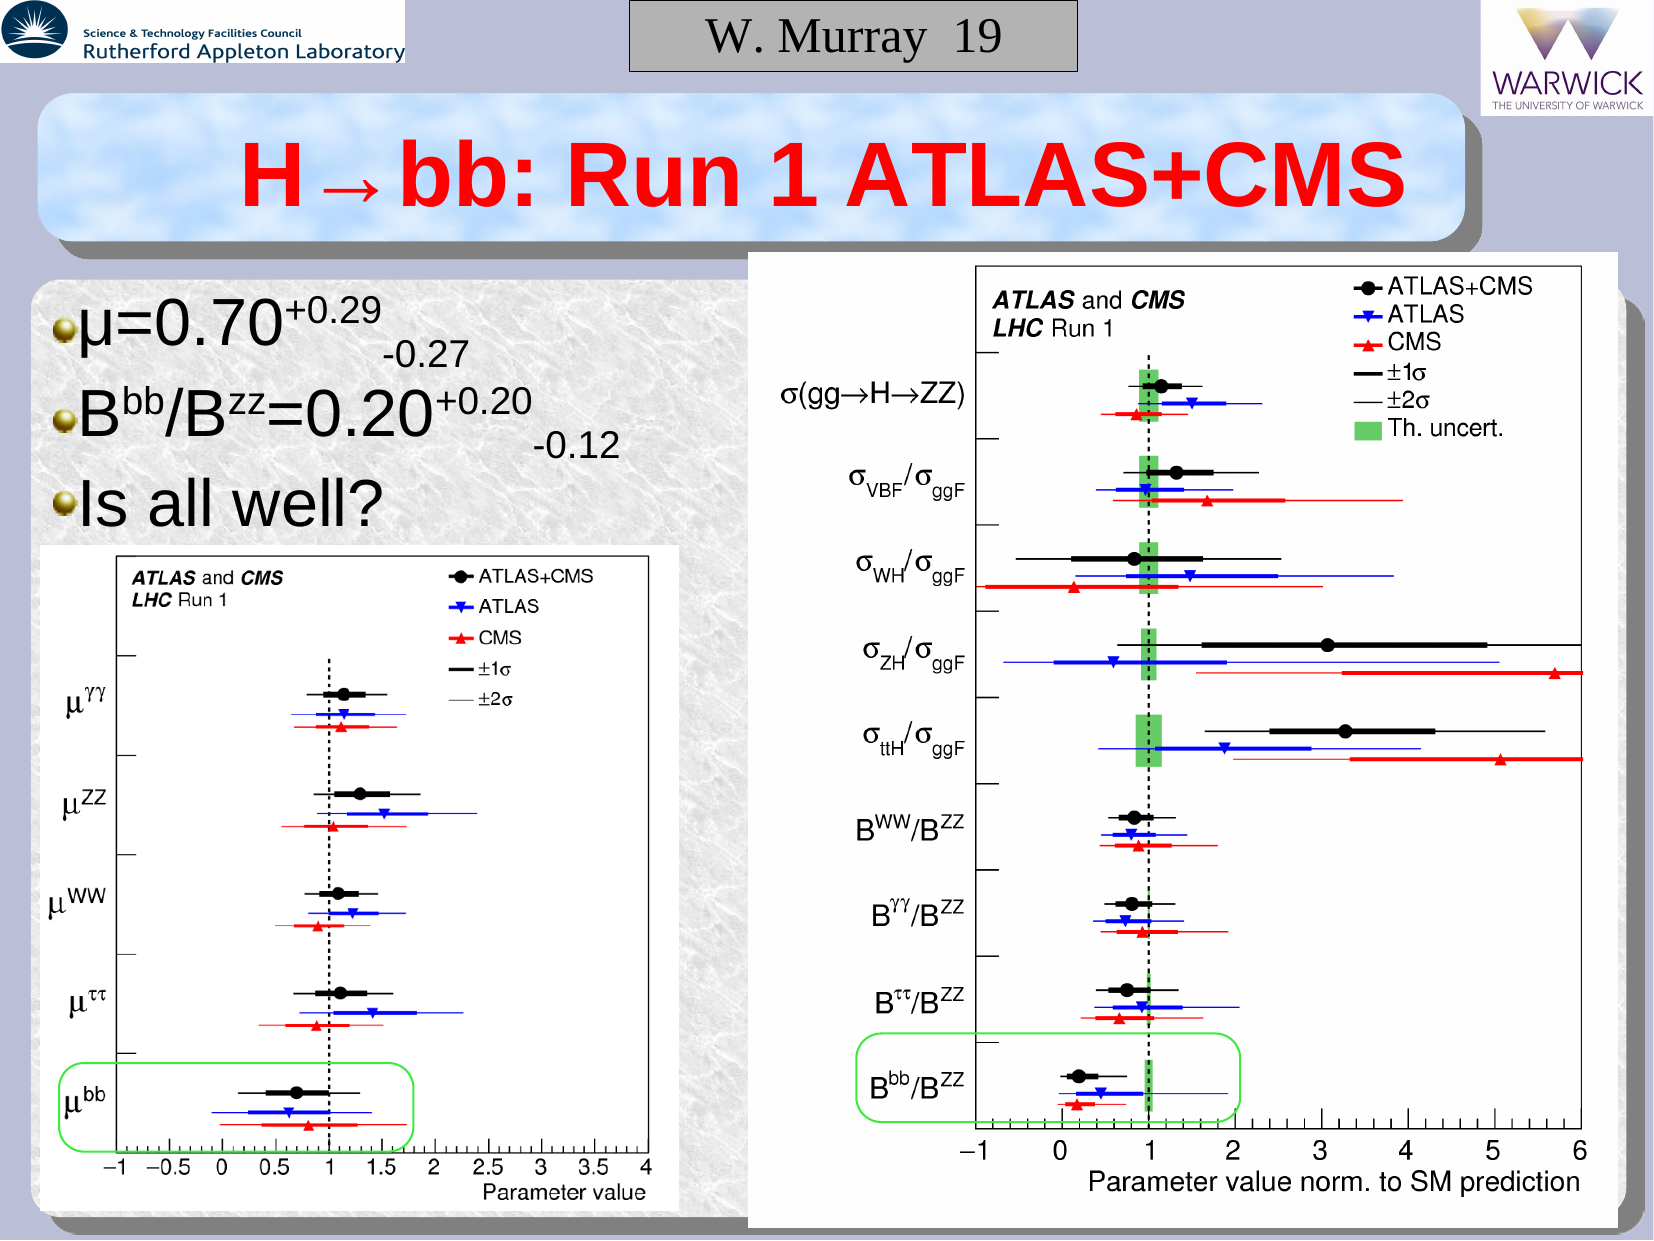

# H→bb: Run 1 ATLAS+CMS
μ=0.70+0.29-0.27
Bbb/Bzz=0.20+0.20-0.12
Is all well?